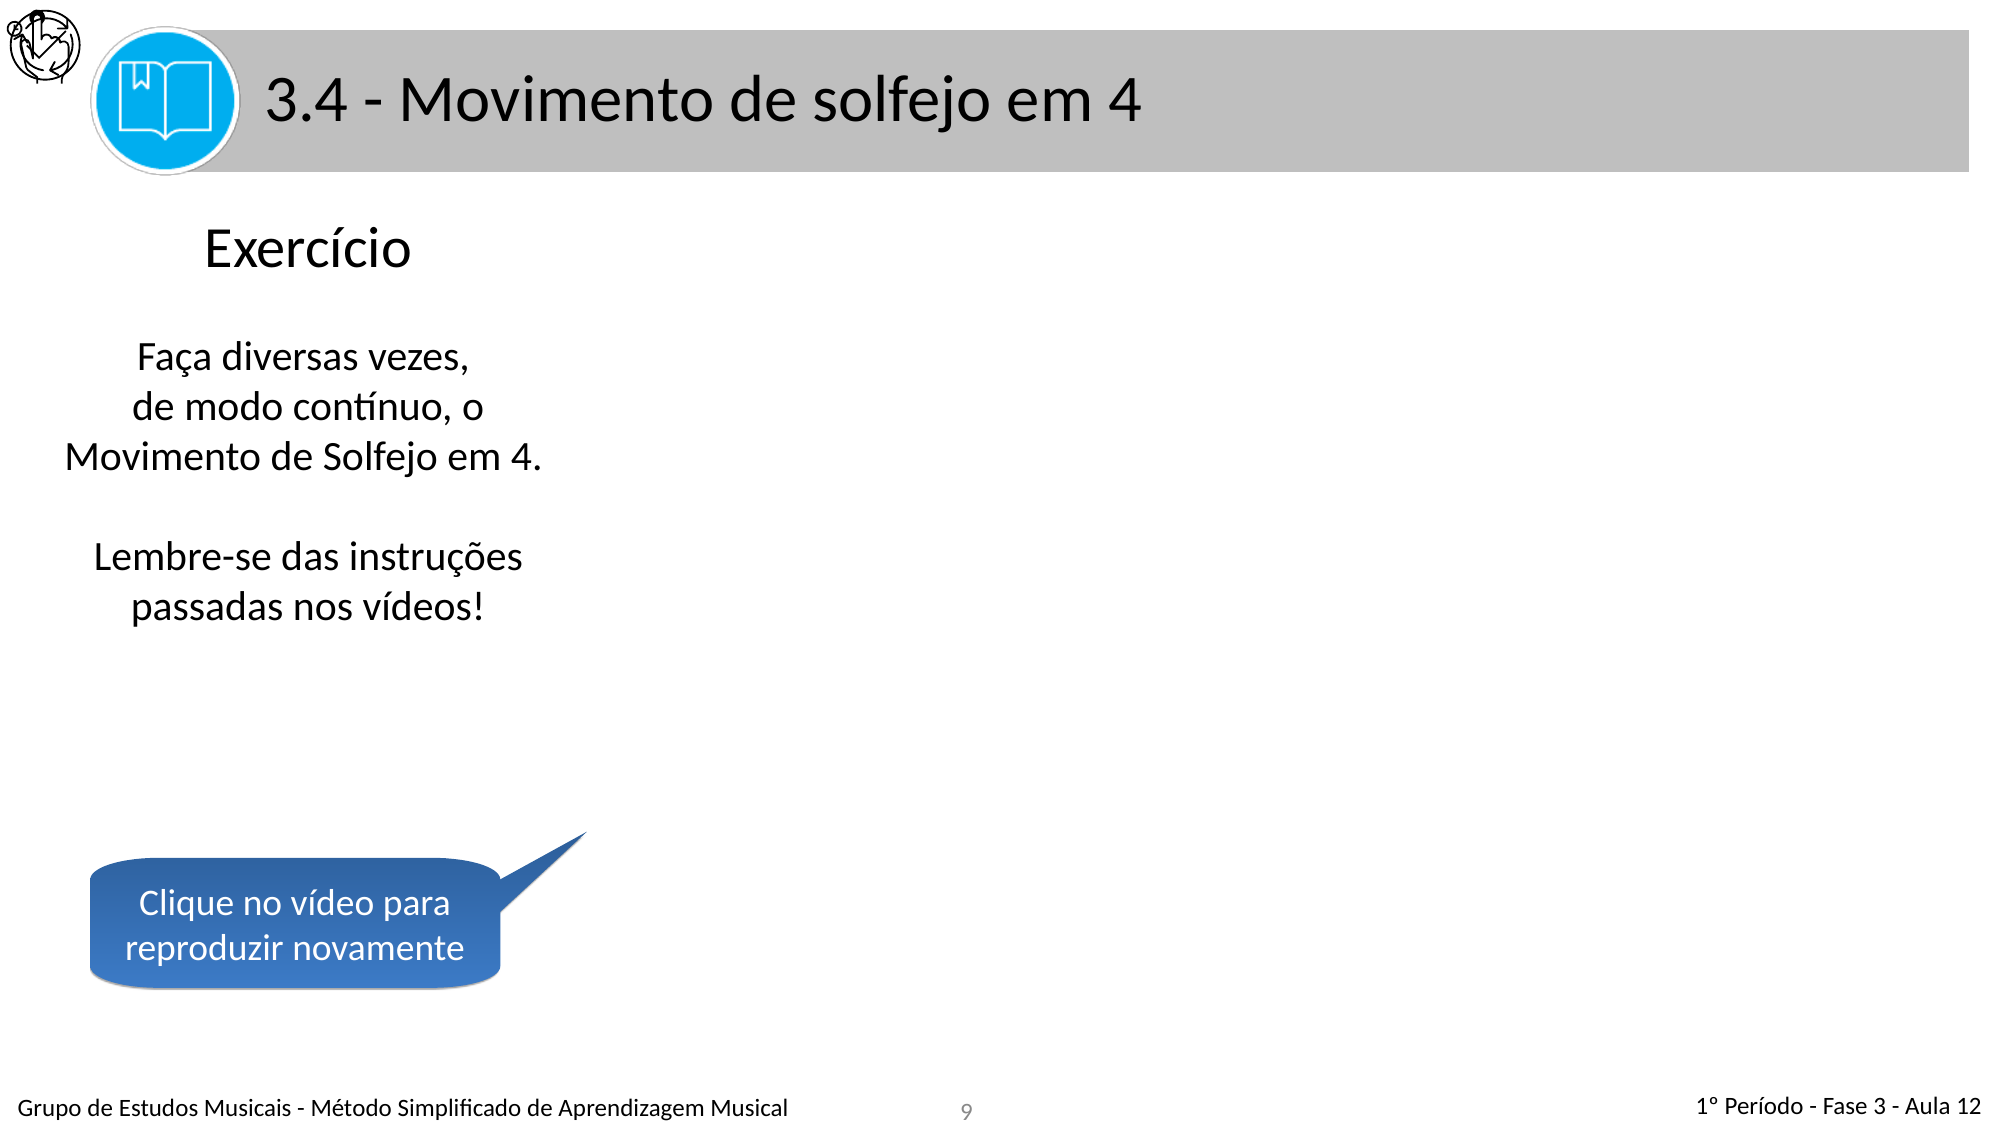

3.4 - Movimento de solfejo em 4
Exercício
Faça diversas vezes,
de modo contínuo, o Movimento de Solfejo em 4.
Lembre-se das instruções passadas nos vídeos!
Clique no vídeo para reproduzir novamente
1º Período - Fase 3 - Aula 12
Grupo de Estudos Musicais - Método Simplificado de Aprendizagem Musical